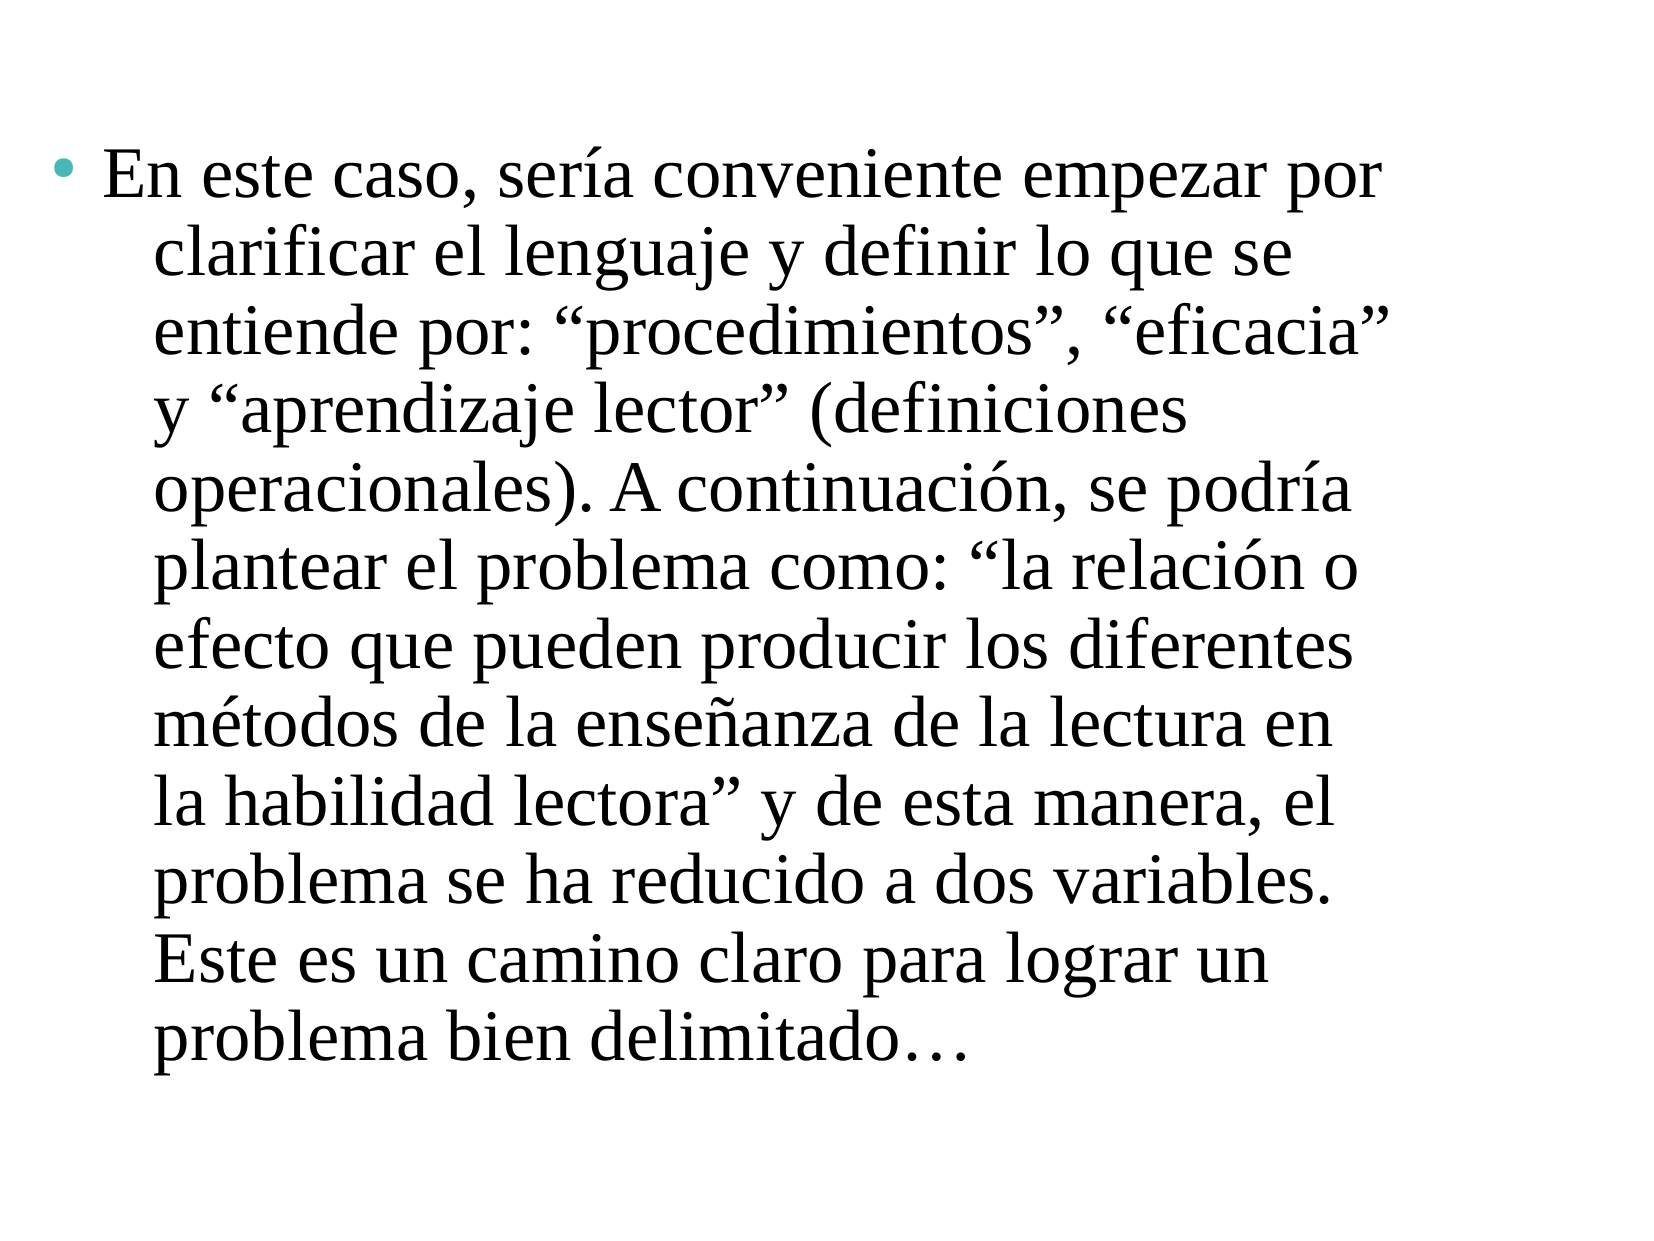

# En este caso, sería conveniente empezar por clarificar el lenguaje y definir lo que se entiende por: “procedimientos”, “eficacia” y “aprendizaje lector” (definiciones operacionales). A continuación, se podría plantear el problema como: “la relación o efecto que pueden producir los diferentes métodos de la enseñanza de la lectura en la habilidad lectora” y de esta manera, el problema se ha reducido a dos variables. Este es un camino claro para lograr un problema bien delimitado…